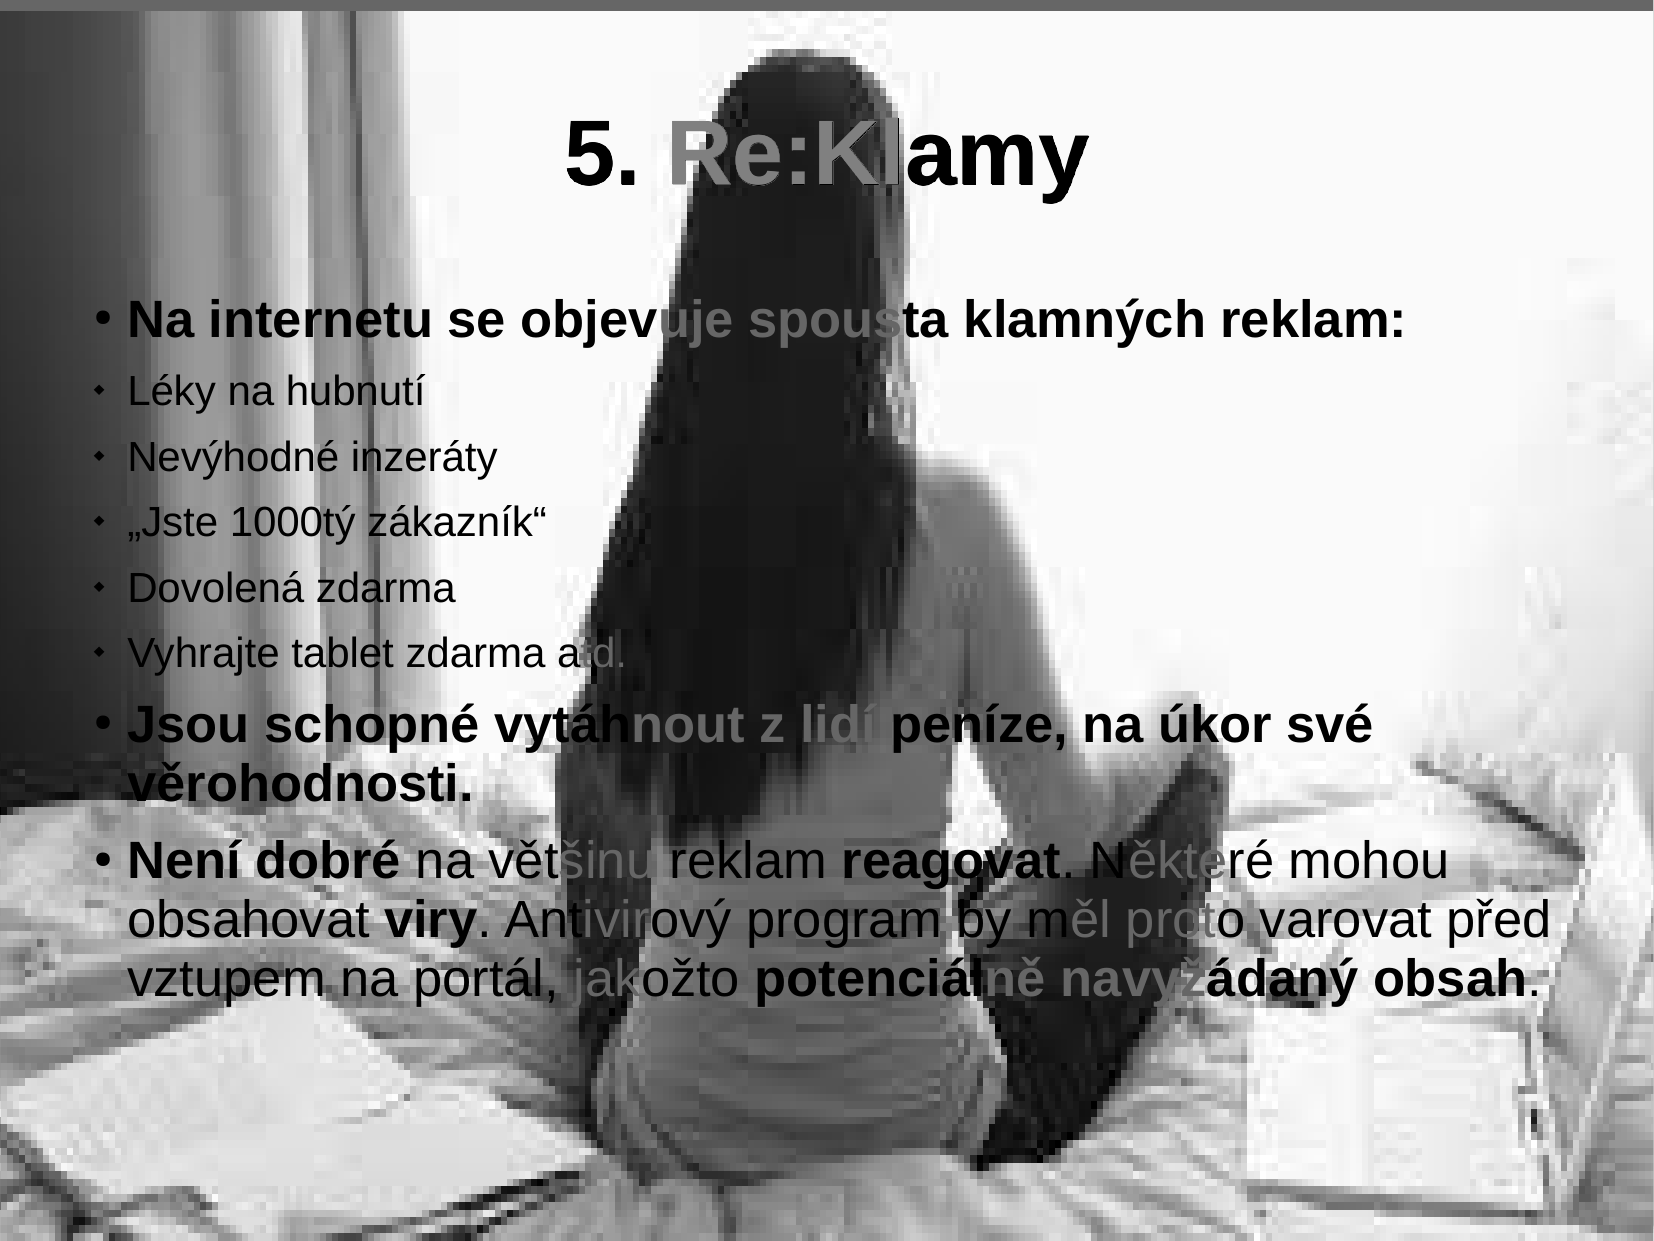

# 5. Re:Klamy
Na internetu se objevuje spousta klamných reklam:
Léky na hubnutí
Nevýhodné inzeráty
„Jste 1000tý zákazník“
Dovolená zdarma
Vyhrajte tablet zdarma atd.
Jsou schopné vytáhnout z lidí peníze, na úkor své věrohodnosti.
Není dobré na většinu reklam reagovat. Některé mohou obsahovat viry. Antivirový program by měl proto varovat před vztupem na portál, jakožto potenciálně navyžádaný obsah.